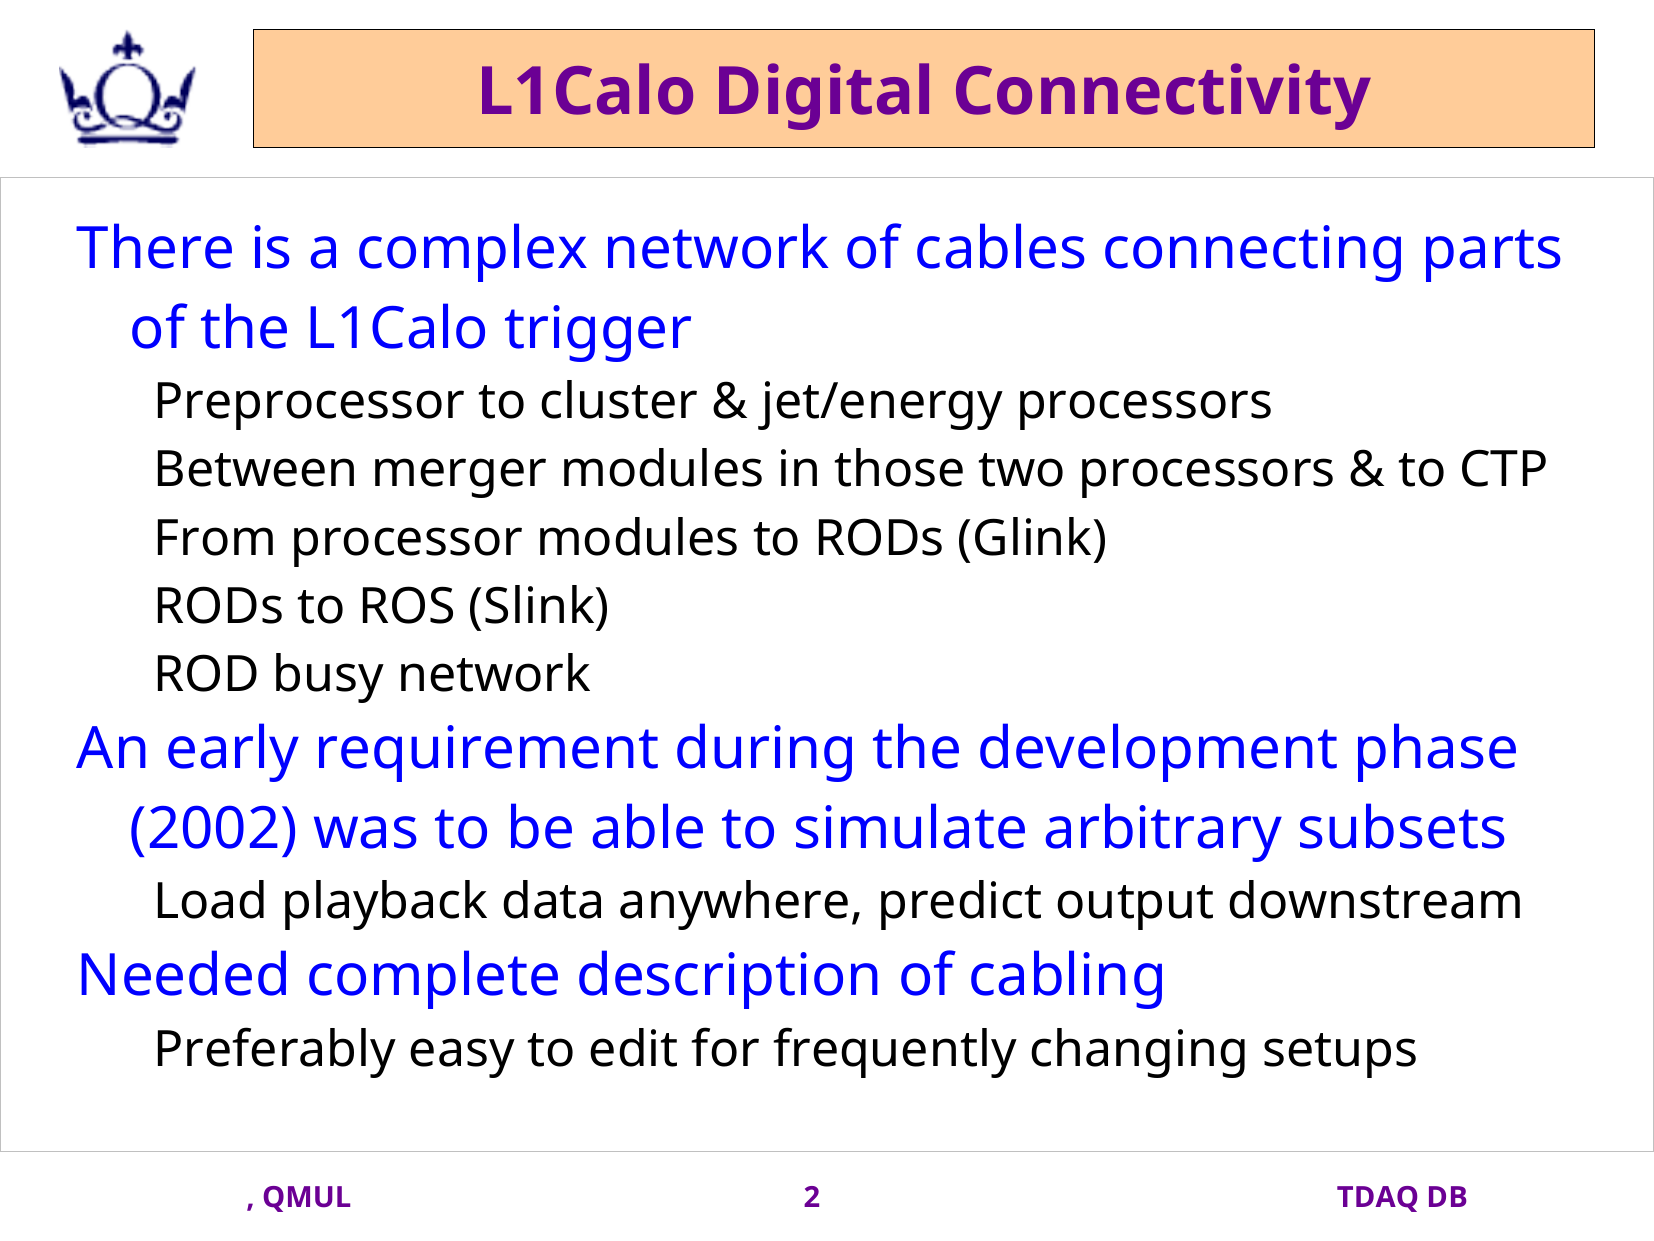

# L1Calo Digital Connectivity
There is a complex network of cables connecting parts of the L1Calo trigger
Preprocessor to cluster & jet/energy processors
Between merger modules in those two processors & to CTP
From processor modules to RODs (Glink)
RODs to ROS (Slink)
ROD busy network
An early requirement during the development phase (2002) was to be able to simulate arbitrary subsets
Load playback data anywhere, predict output downstream
Needed complete description of cabling
Preferably easy to edit for frequently changing setups